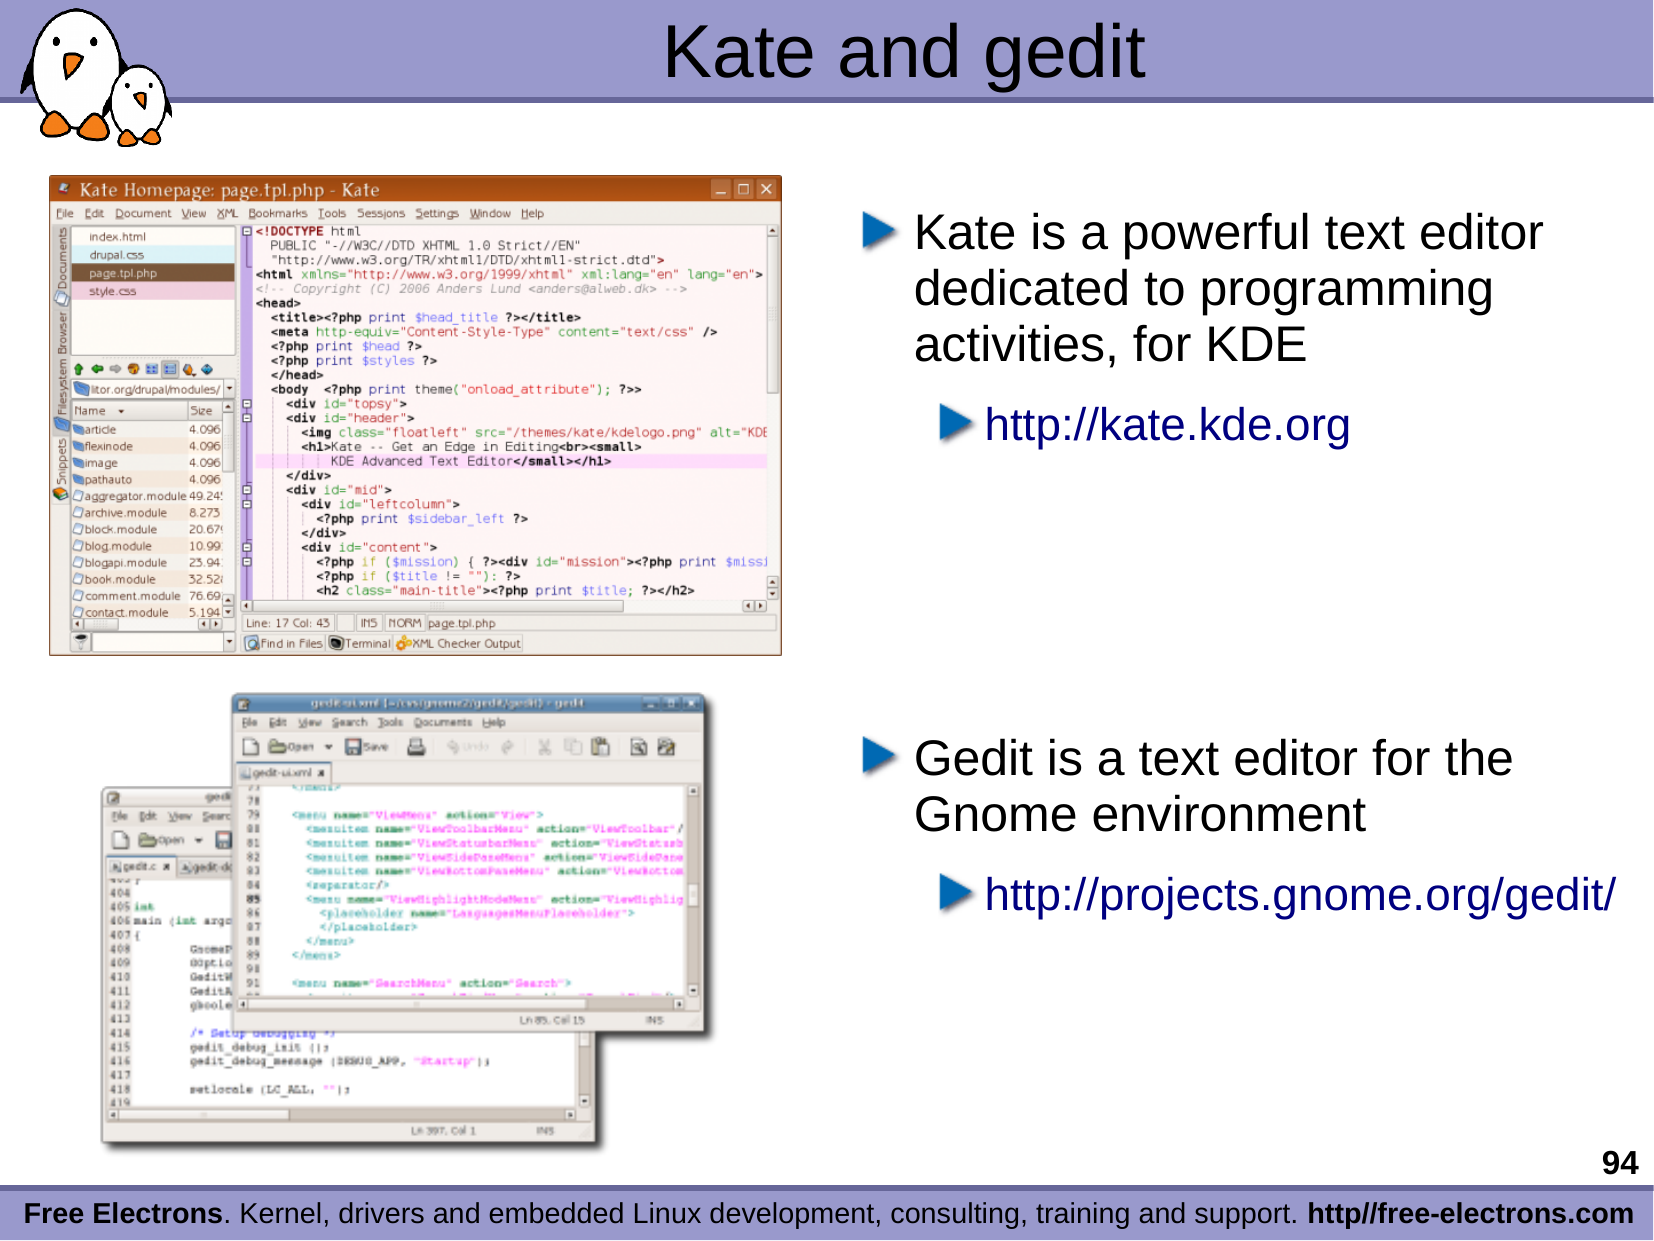

# Kate and gedit
Kate is a powerful text editor dedicated to programming activities, for KDE
http://kate.kde.org
Gedit is a text editor for the Gnome environment
http://projects.gnome.org/gedit/